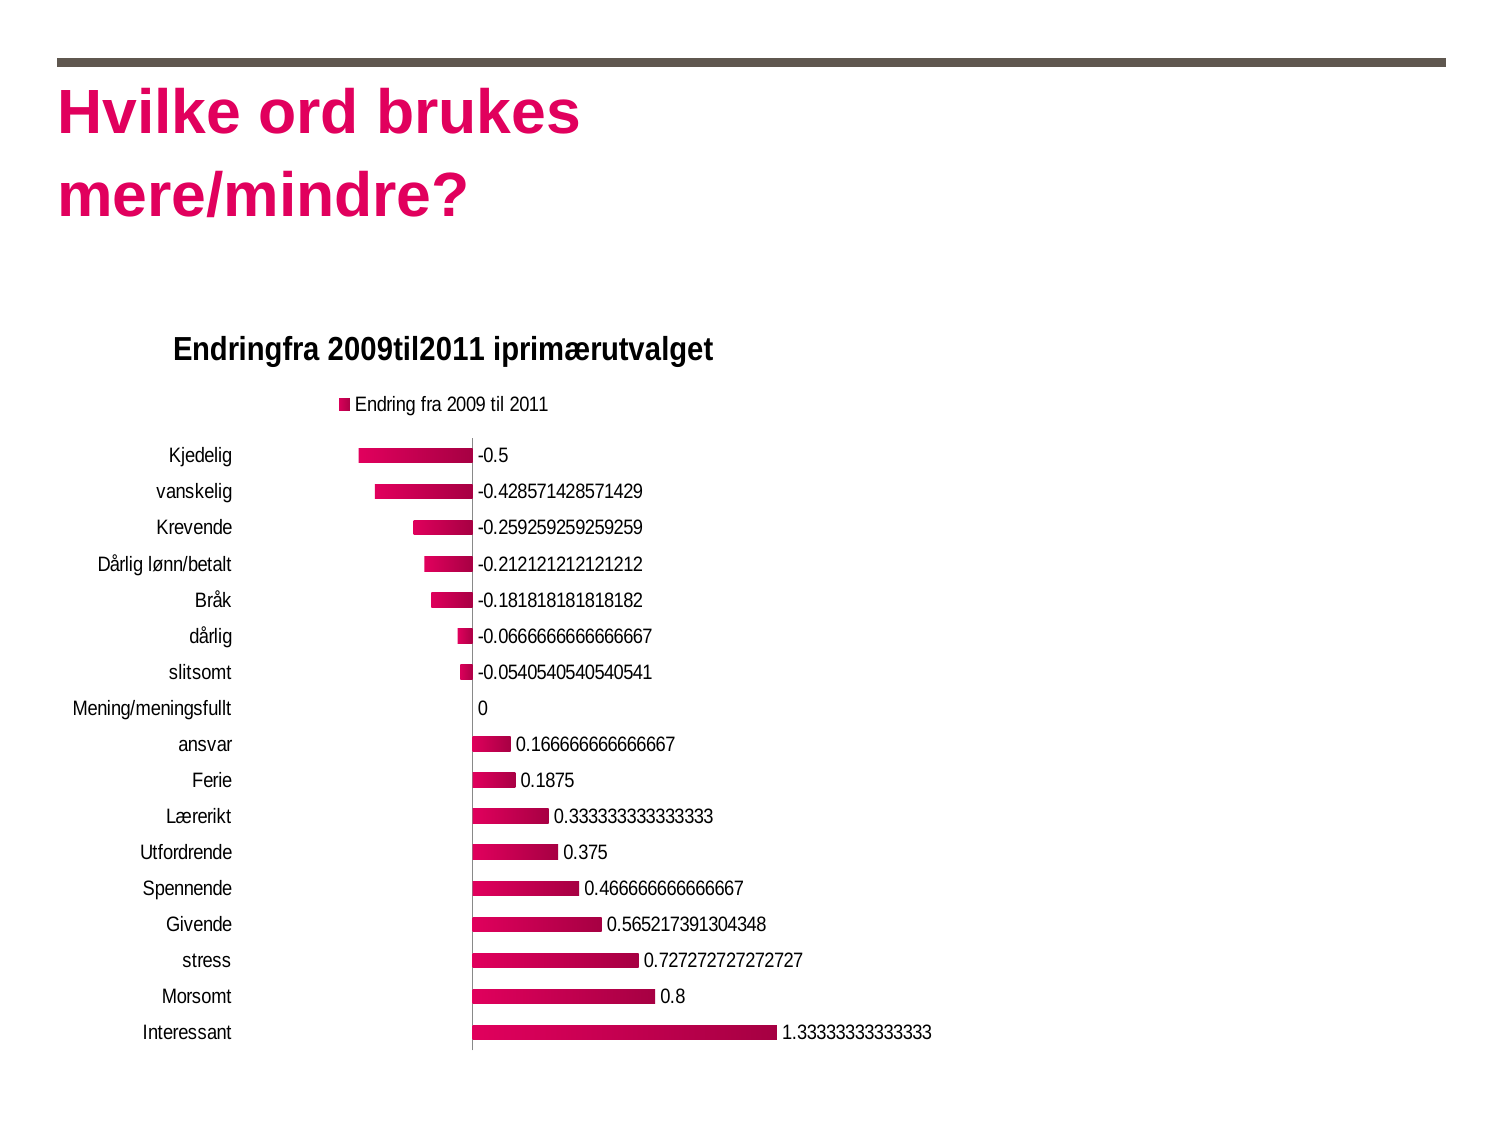

# Hvilke ord brukes mere/mindre?
### Chart: Endringfra 2009til2011 iprimærutvalget
| Category | Endring fra 2009 til 2011 |
|---|---|
| Interessant | 1.33333333333333 |
| Morsomt | 0.8 |
| stress | 0.727272727272727 |
| Givende | 0.565217391304348 |
| Spennende | 0.466666666666667 |
| Utfordrende | 0.375 |
| Lærerikt | 0.333333333333333 |
| Ferie | 0.1875 |
| ansvar | 0.166666666666667 |
| Mening/meningsfullt | 0.0 |
| slitsomt | -0.0540540540540541 |
| dårlig | -0.0666666666666667 |
| Bråk | -0.181818181818182 |
| Dårlig lønn/betalt | -0.212121212121212 |
| Krevende | -0.259259259259259 |
| vanskelig | -0.428571428571429 |
| Kjedelig | -0.5 |